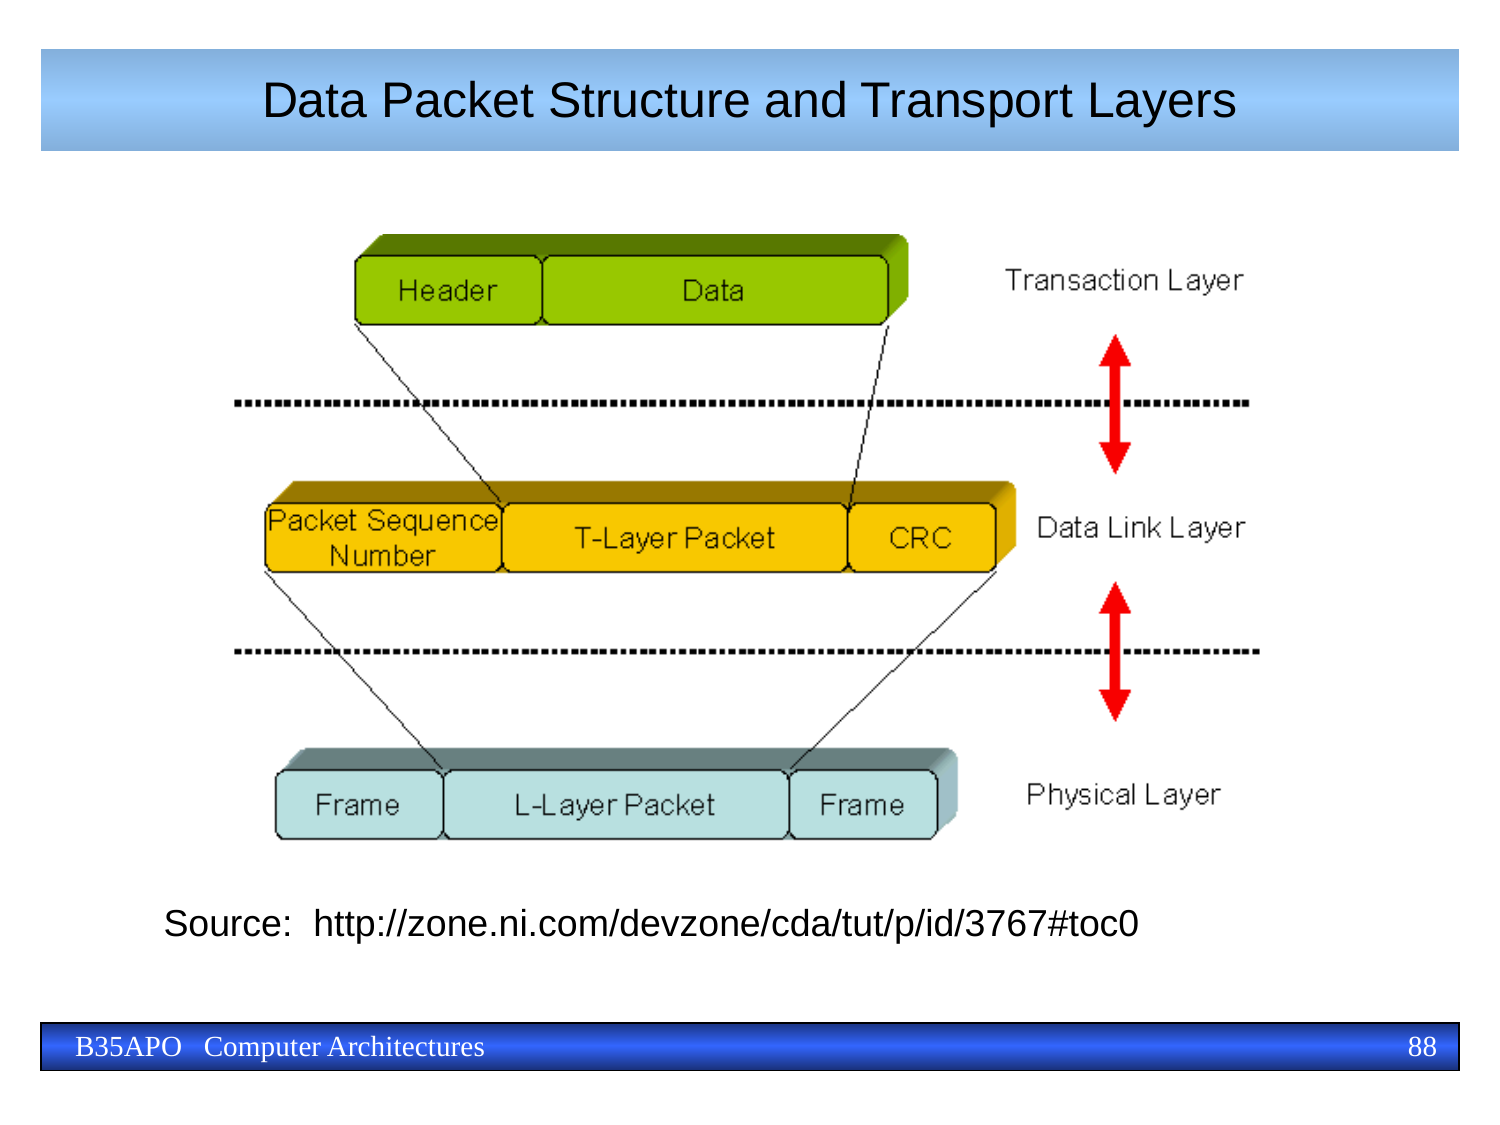

# Data Packet Structure and Transport Layers
Source: http://zone.ni.com/devzone/cda/tut/p/id/3767#toc0
B35APO Computer Architectures
88